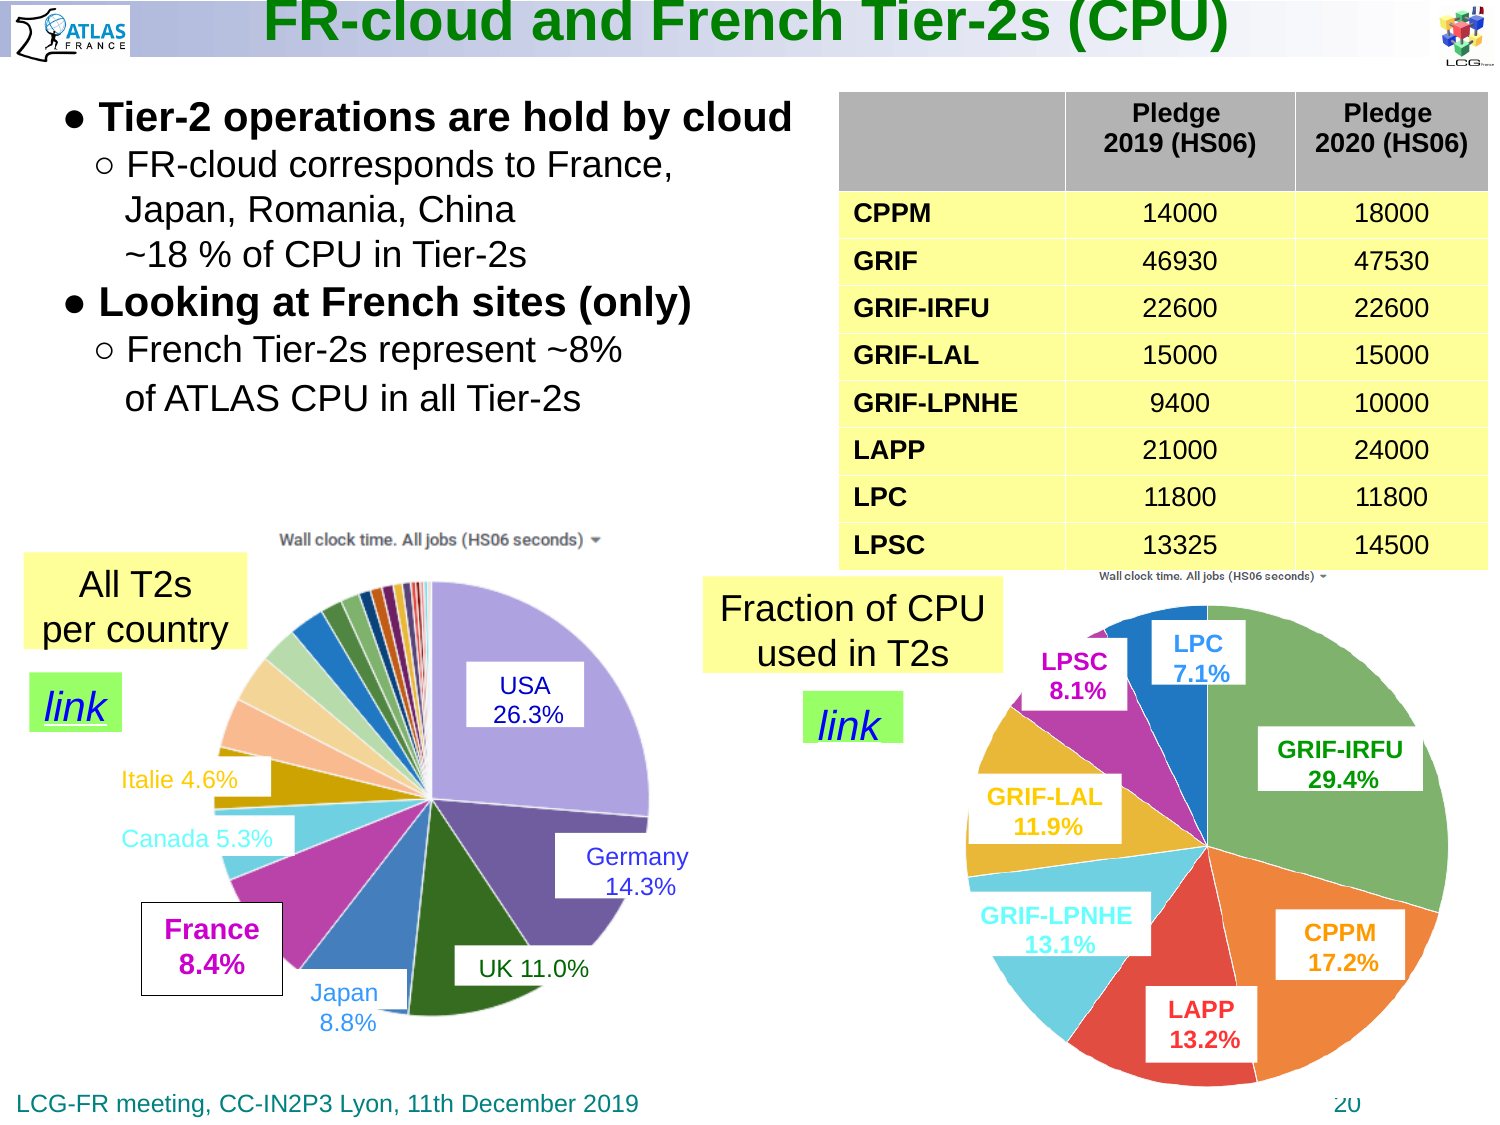

FR-cloud and French Tier-2s (CPU)
● Tier-2 operations are hold by cloud
 ○ FR-cloud corresponds to France,
 Japan, Romania, China
 ~18 % of CPU in Tier-2s
● Looking at French sites (only)
 ○ French Tier-2s represent ~8%
 of ATLAS CPU in all Tier-2s
| | Pledge 2019 (HS06) | Pledge 2020 (HS06) |
| --- | --- | --- |
| CPPM | 14000 | 18000 |
| GRIF | 46930 | 47530 |
| GRIF-IRFU | 22600 | 22600 |
| GRIF-LAL | 15000 | 15000 |
| GRIF-LPNHE | 9400 | 10000 |
| LAPP | 21000 | 24000 |
| LPC | 11800 | 11800 |
| LPSC | 13325 | 14500 |
All T2s
per country
Fraction of CPU used in T2s
LPC
 7.1%
LPSC
 8.1%
USA
 26.3%
link
link
GRIF-IRFU
 29.4%
Italie 4.6%
GRIF-LAL
 11.9%
Canada 5.3%
Germany
 14.3%
GRIF-LPNHE
 13.1%
France 8.4%
CPPM
 17.2%
UK 11.0%
Japan
8.8%
LAPP
 13.2%